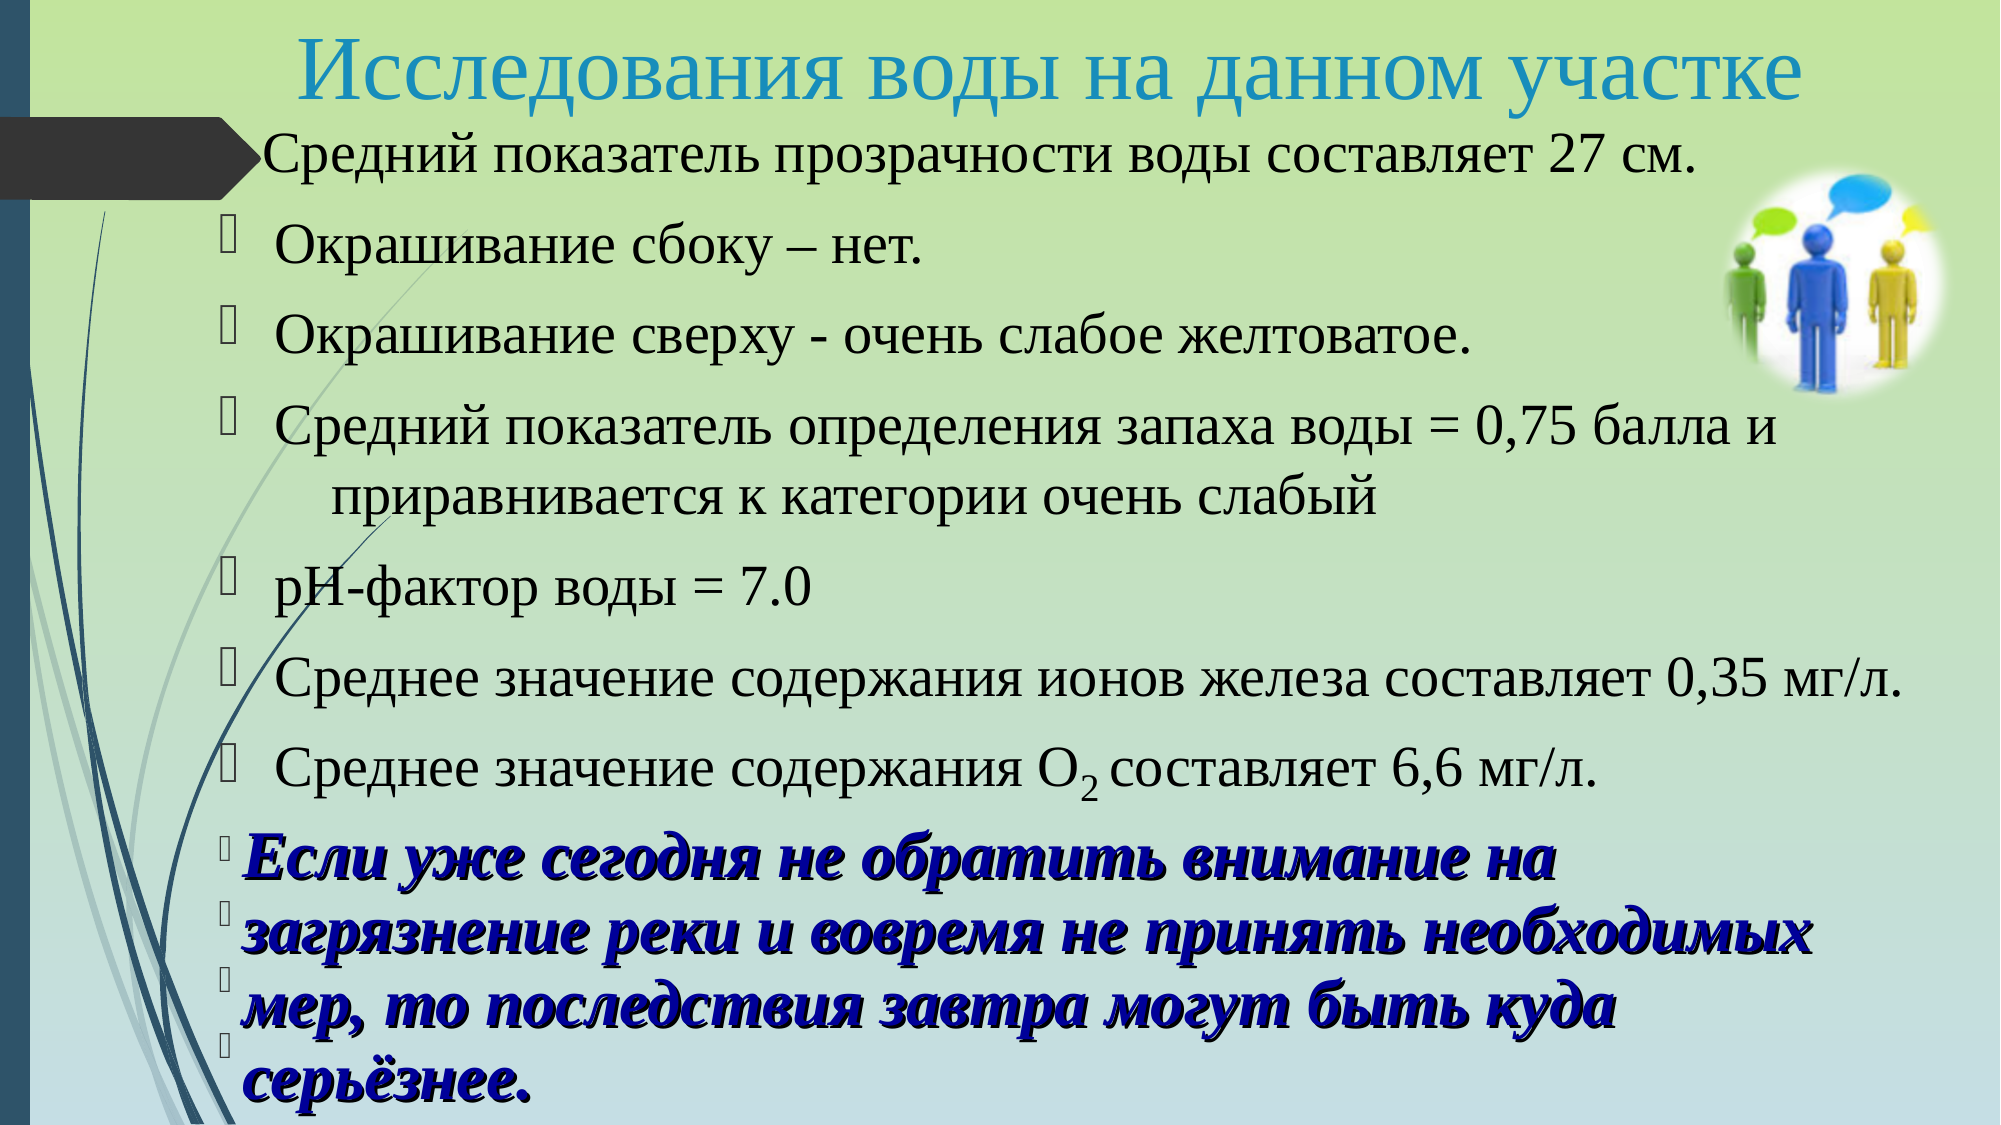

# Исследования воды на данном участке
 Средний показатель прозрачности воды составляет 27 см.
Окрашивание сбоку – нет.
Окрашивание сверху - очень слабое желтоватое.
Средний показатель определения запаха воды = 0,75 балла и приравнивается к категории очень слабый
рН-фактор воды = 7.0
Среднее значение содержания ионов железа составляет 0,35 мг/л.
Среднее значение содержания О2 составляет 6,6 мг/л.
Если уже сегодня не обратить внимание на загрязнение реки и вовремя не принять необходимых мер, то последствия завтра могут быть куда серьёзнее.